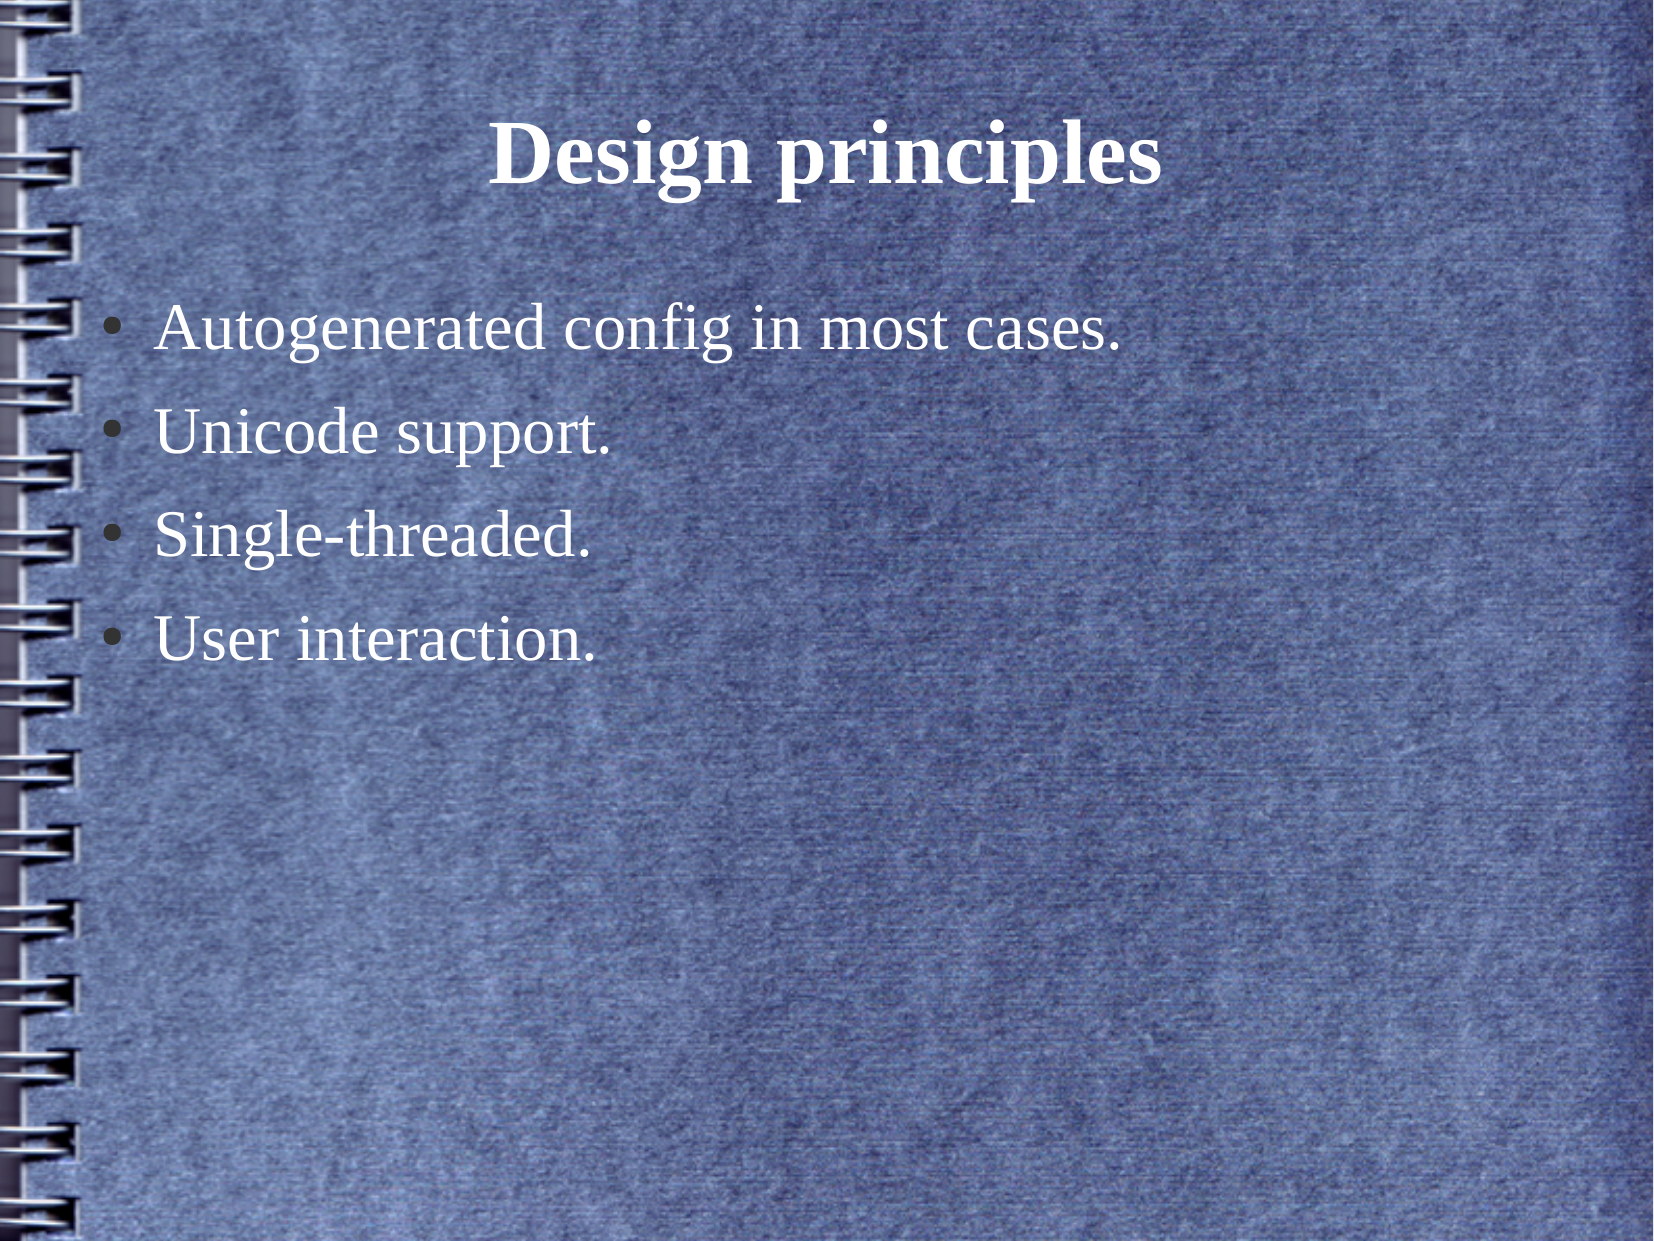

# Design principles
Autogenerated config in most cases.
Unicode support.
Single-threaded.
User interaction.